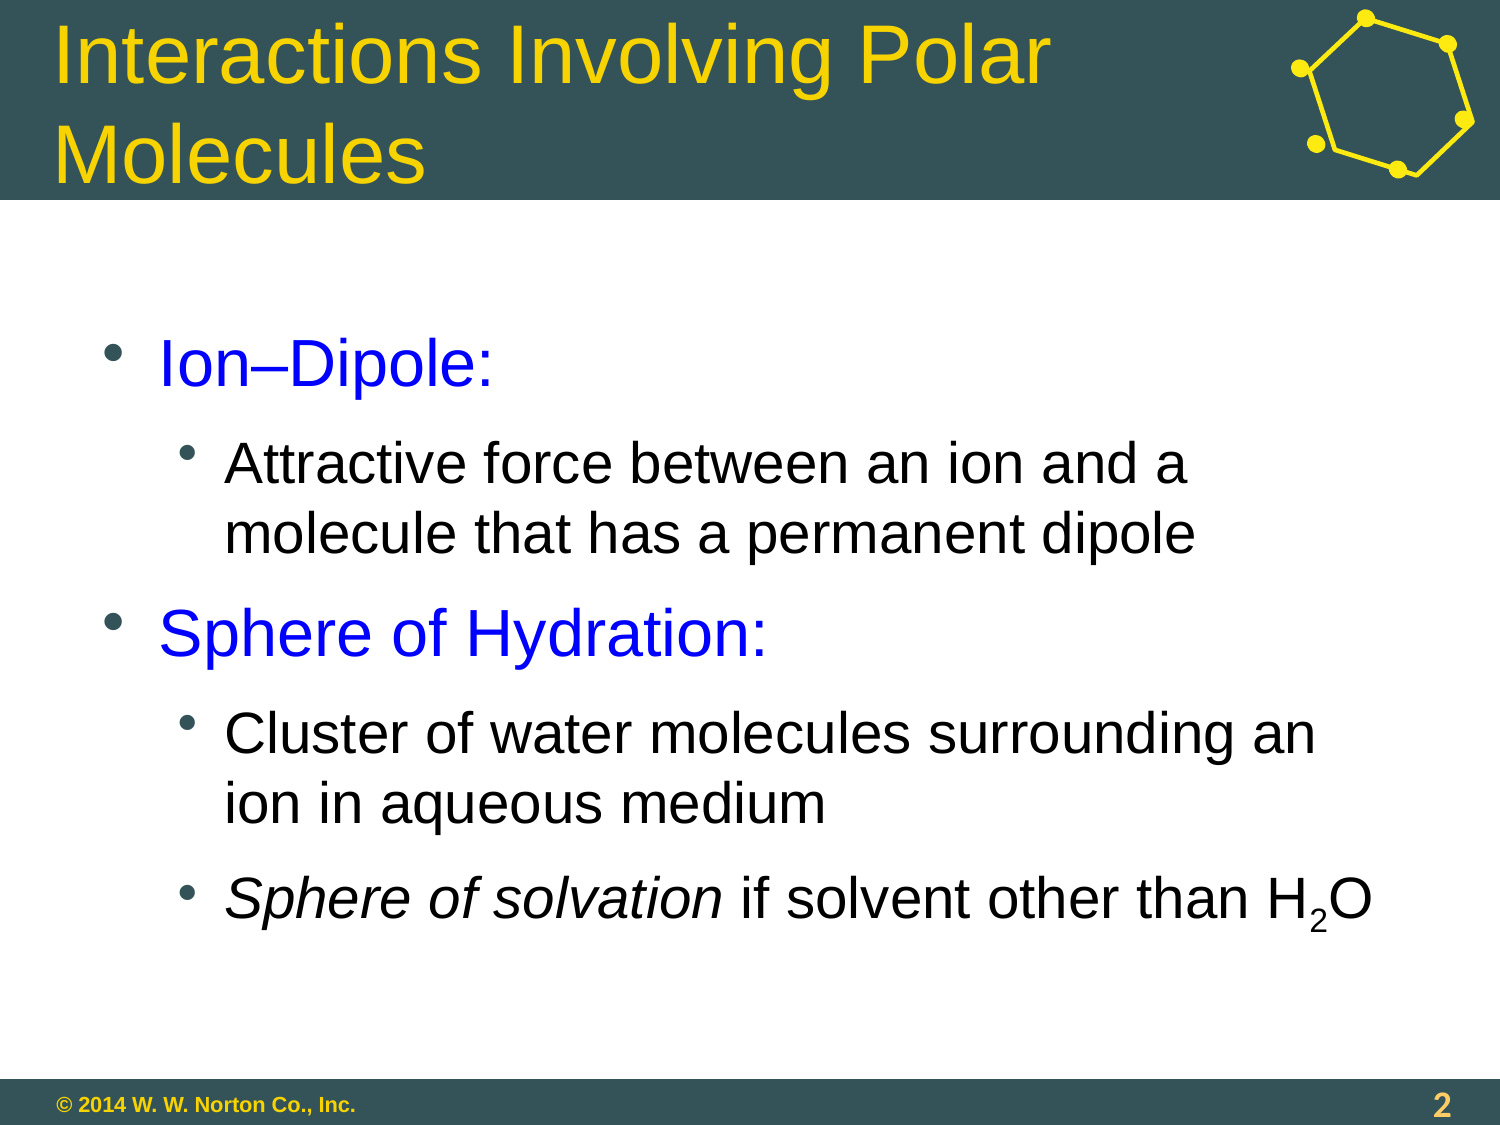

Interactions Involving Polar Molecules
# Ion–Dipole:
Attractive force between an ion and a molecule that has a permanent dipole
Sphere of Hydration:
Cluster of water molecules surrounding an ion in aqueous medium
Sphere of solvation if solvent other than H2O